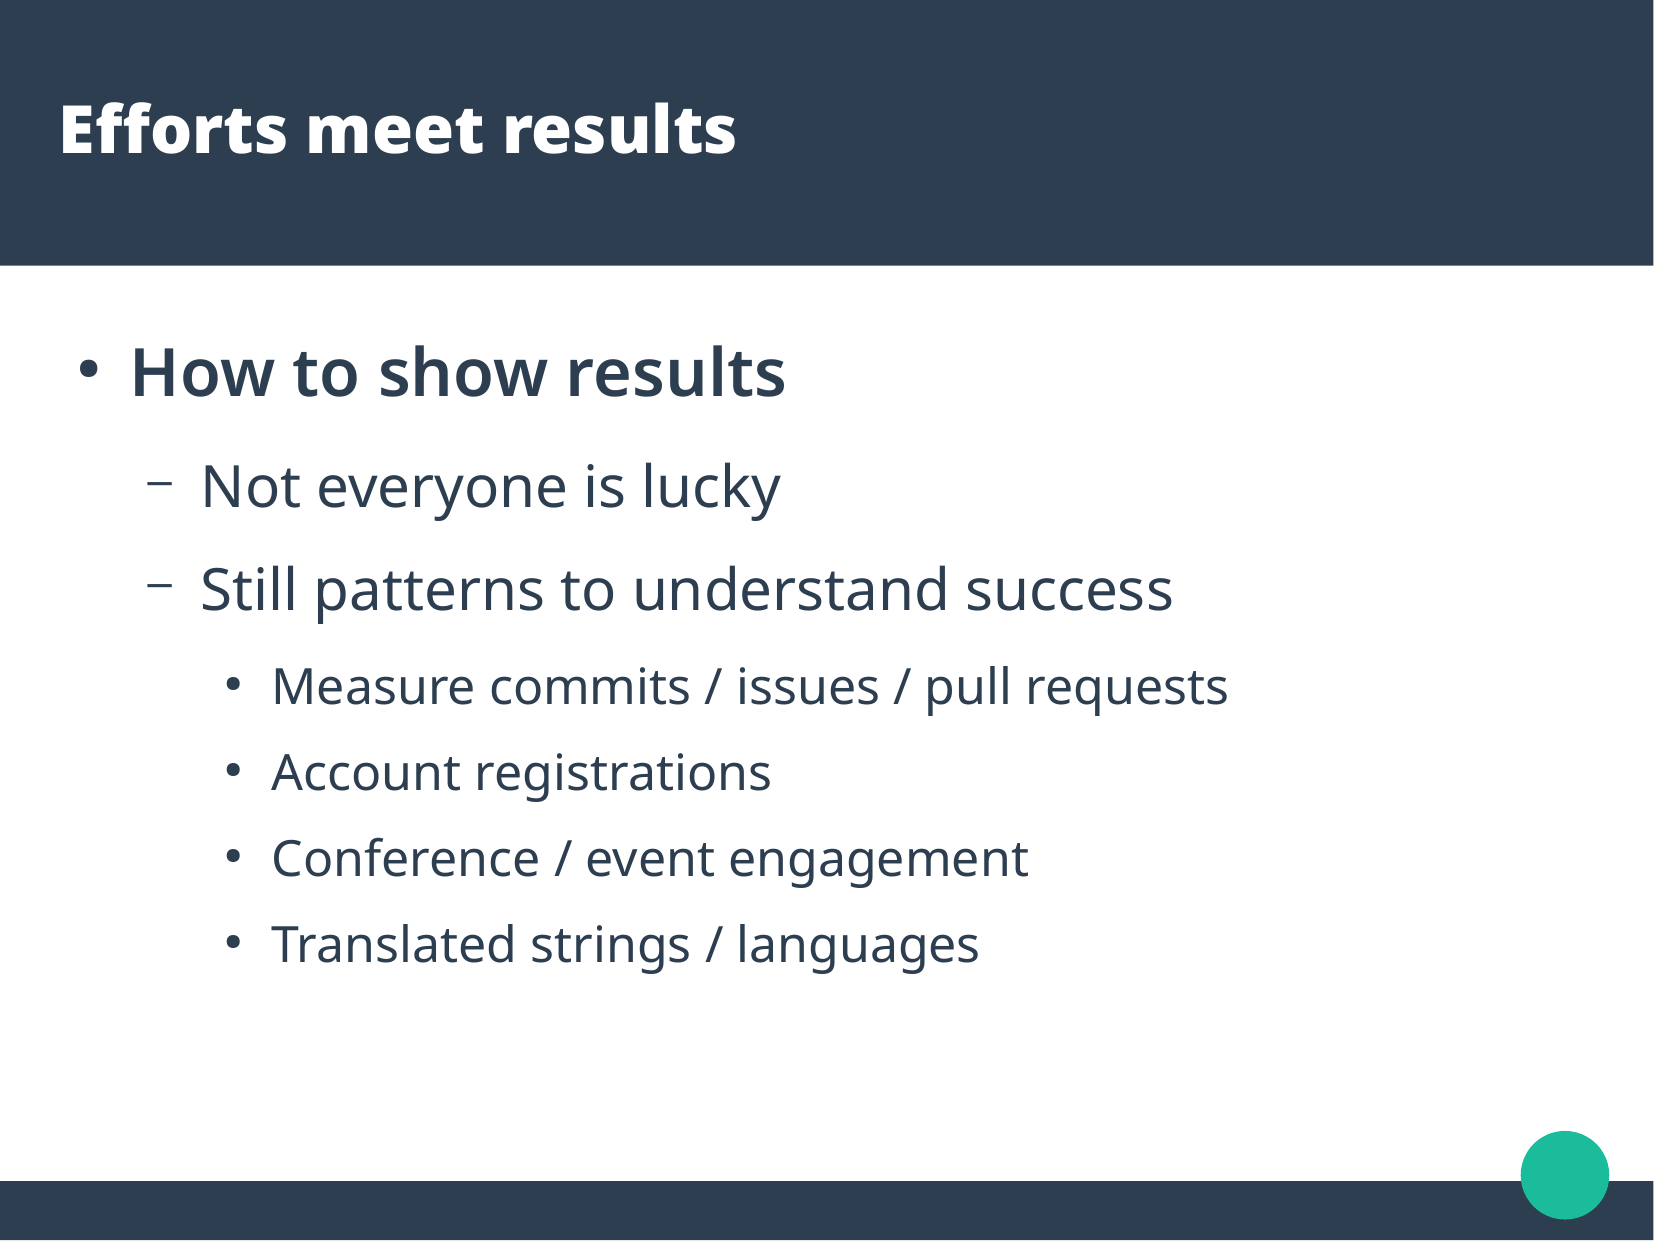

# Efforts meet results
How to show results
Not everyone is lucky
Still patterns to understand success
Measure commits / issues / pull requests
Account registrations
Conference / event engagement
Translated strings / languages